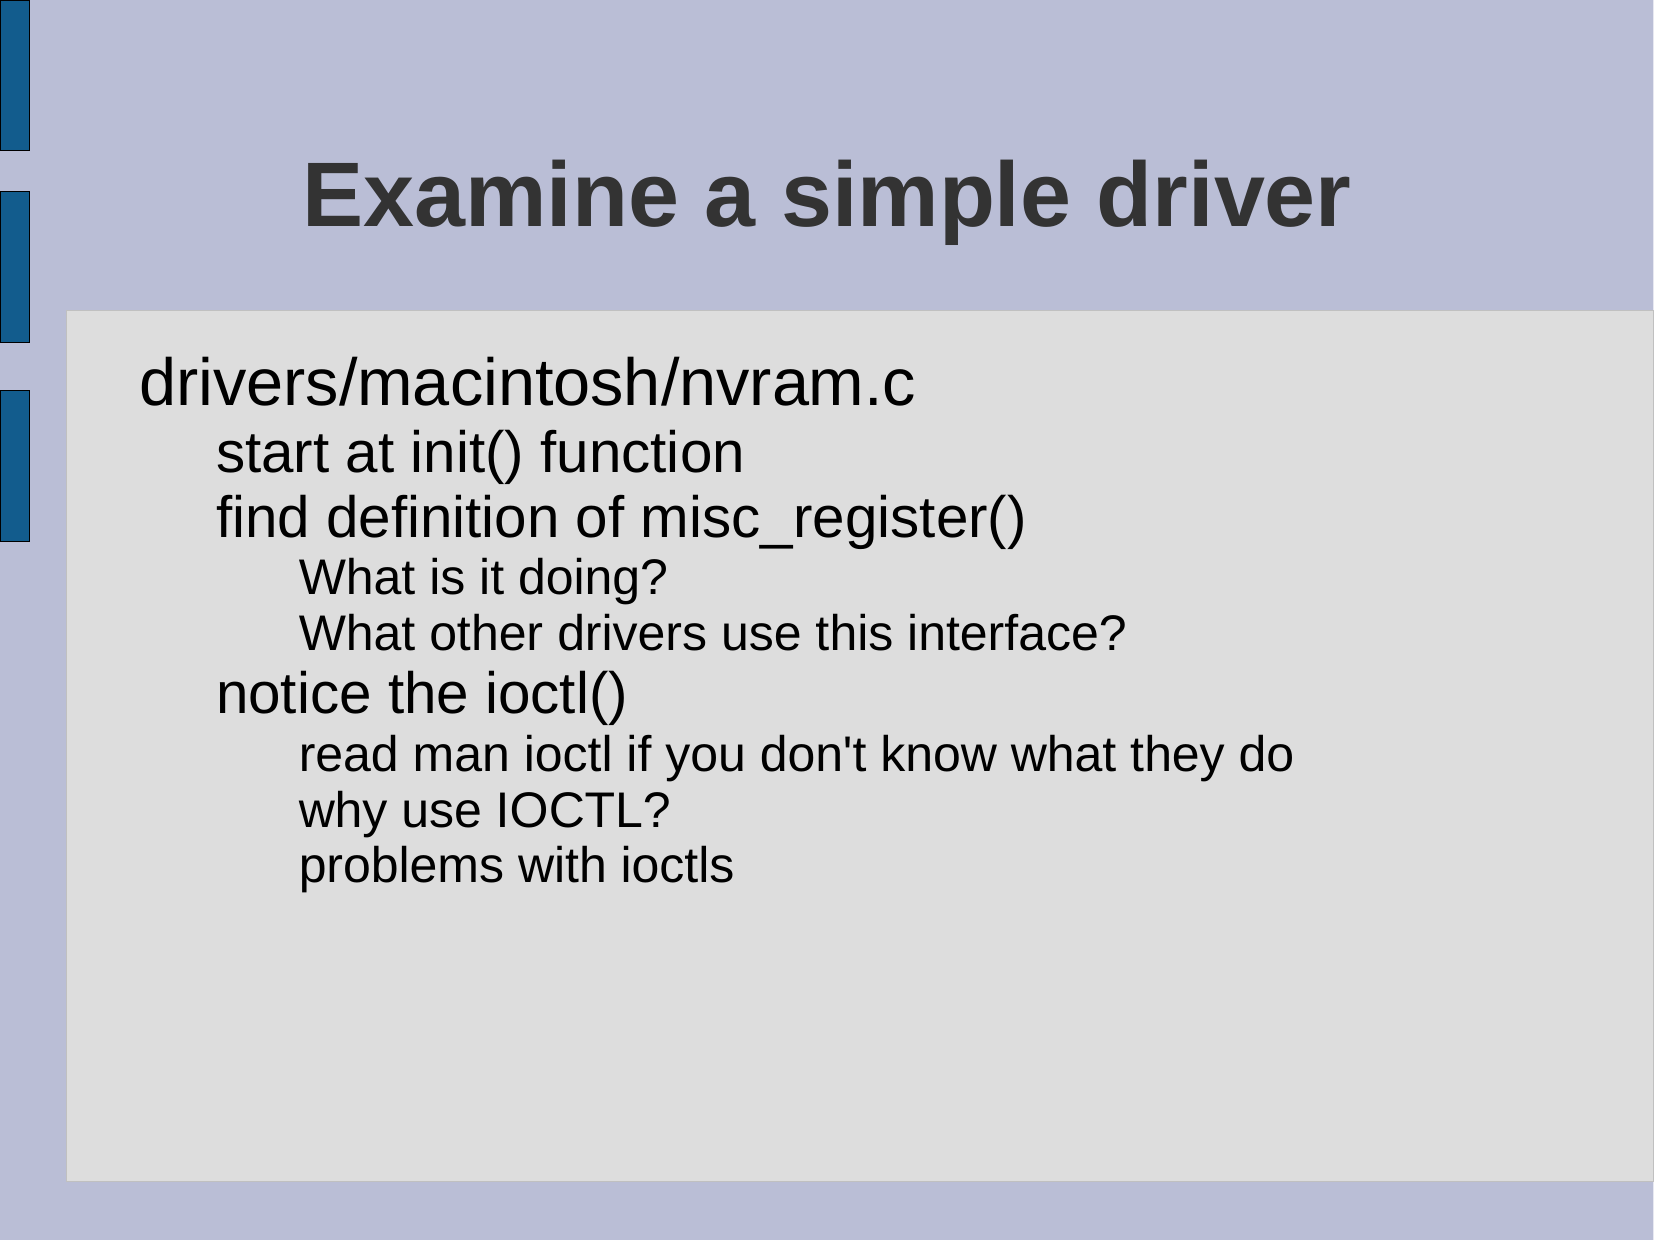

# Examine a simple driver
drivers/macintosh/nvram.c
start at init() function
find definition of misc_register()
What is it doing?
What other drivers use this interface?
notice the ioctl()
read man ioctl if you don't know what they do
why use IOCTL?
problems with ioctls